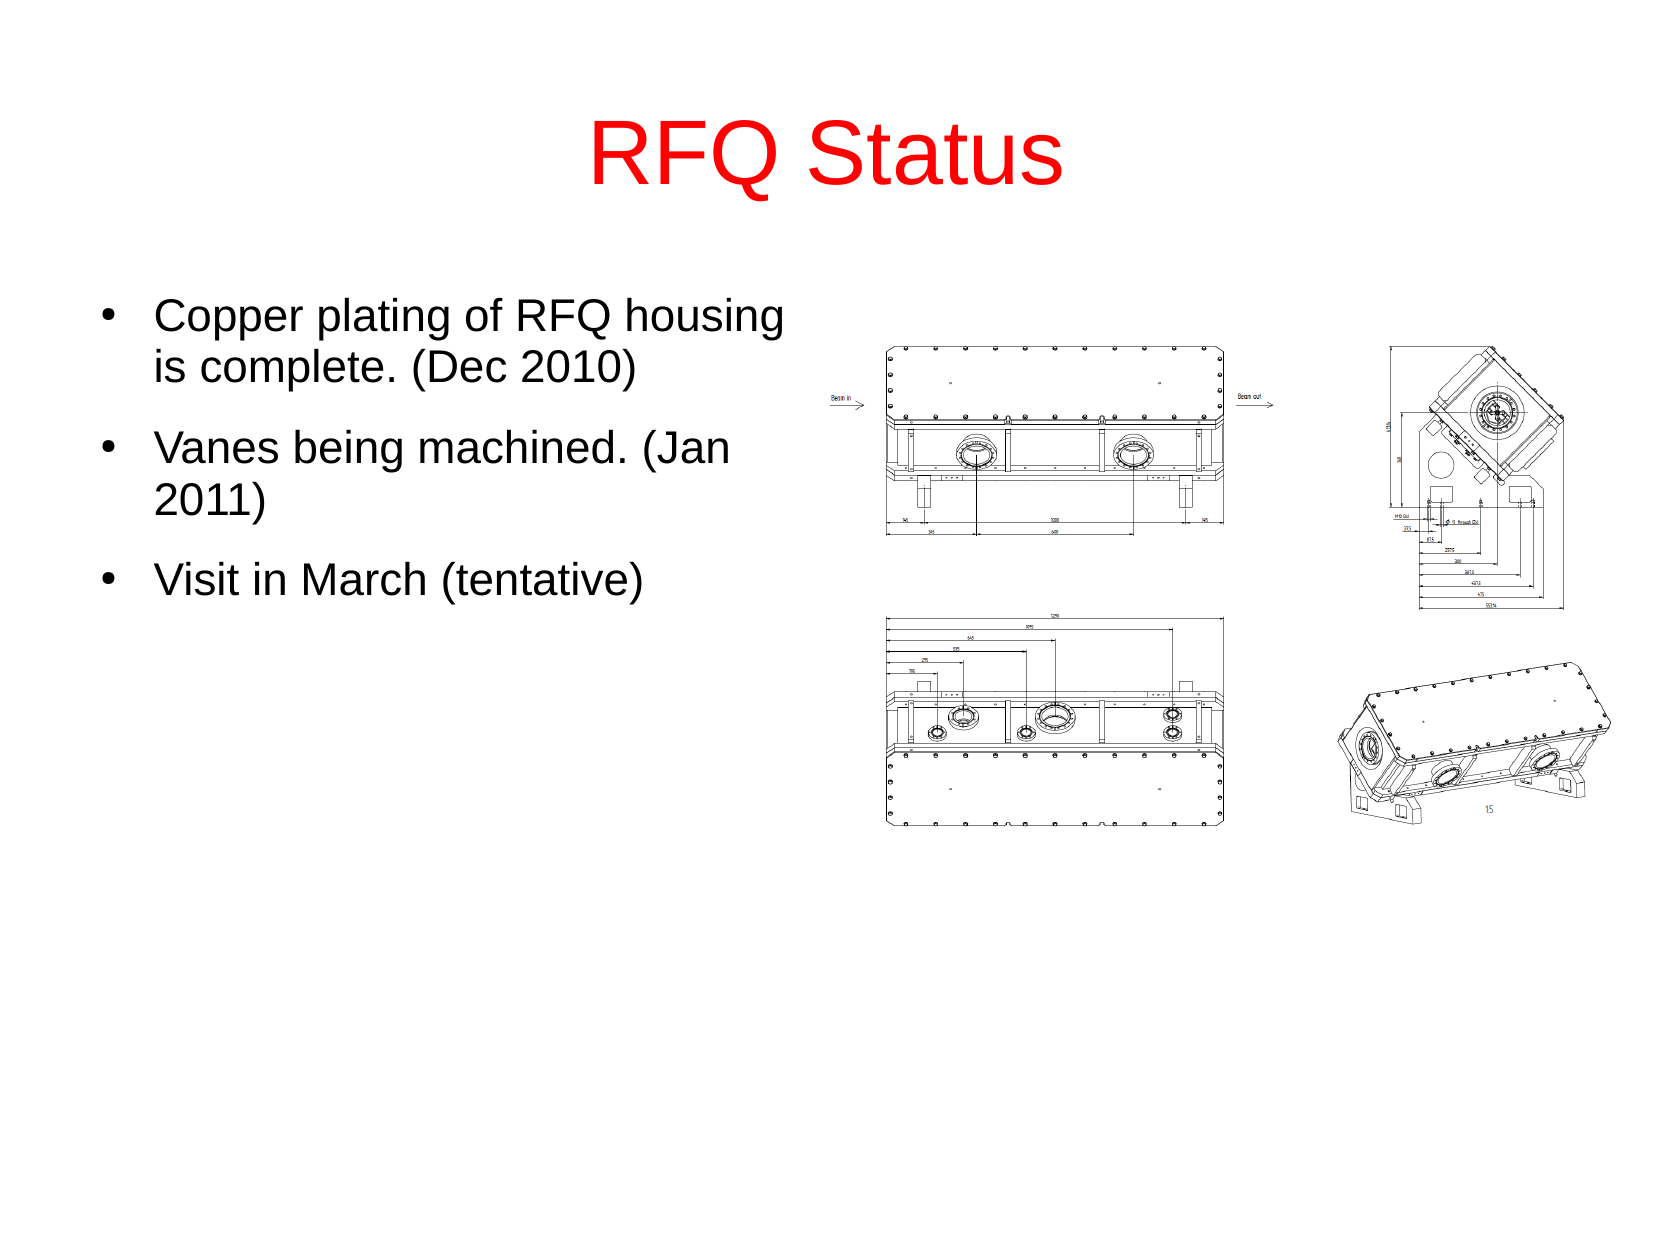

# RFQ Status
Copper plating of RFQ housing is complete. (Dec 2010)
Vanes being machined. (Jan 2011)
Visit in March (tentative)